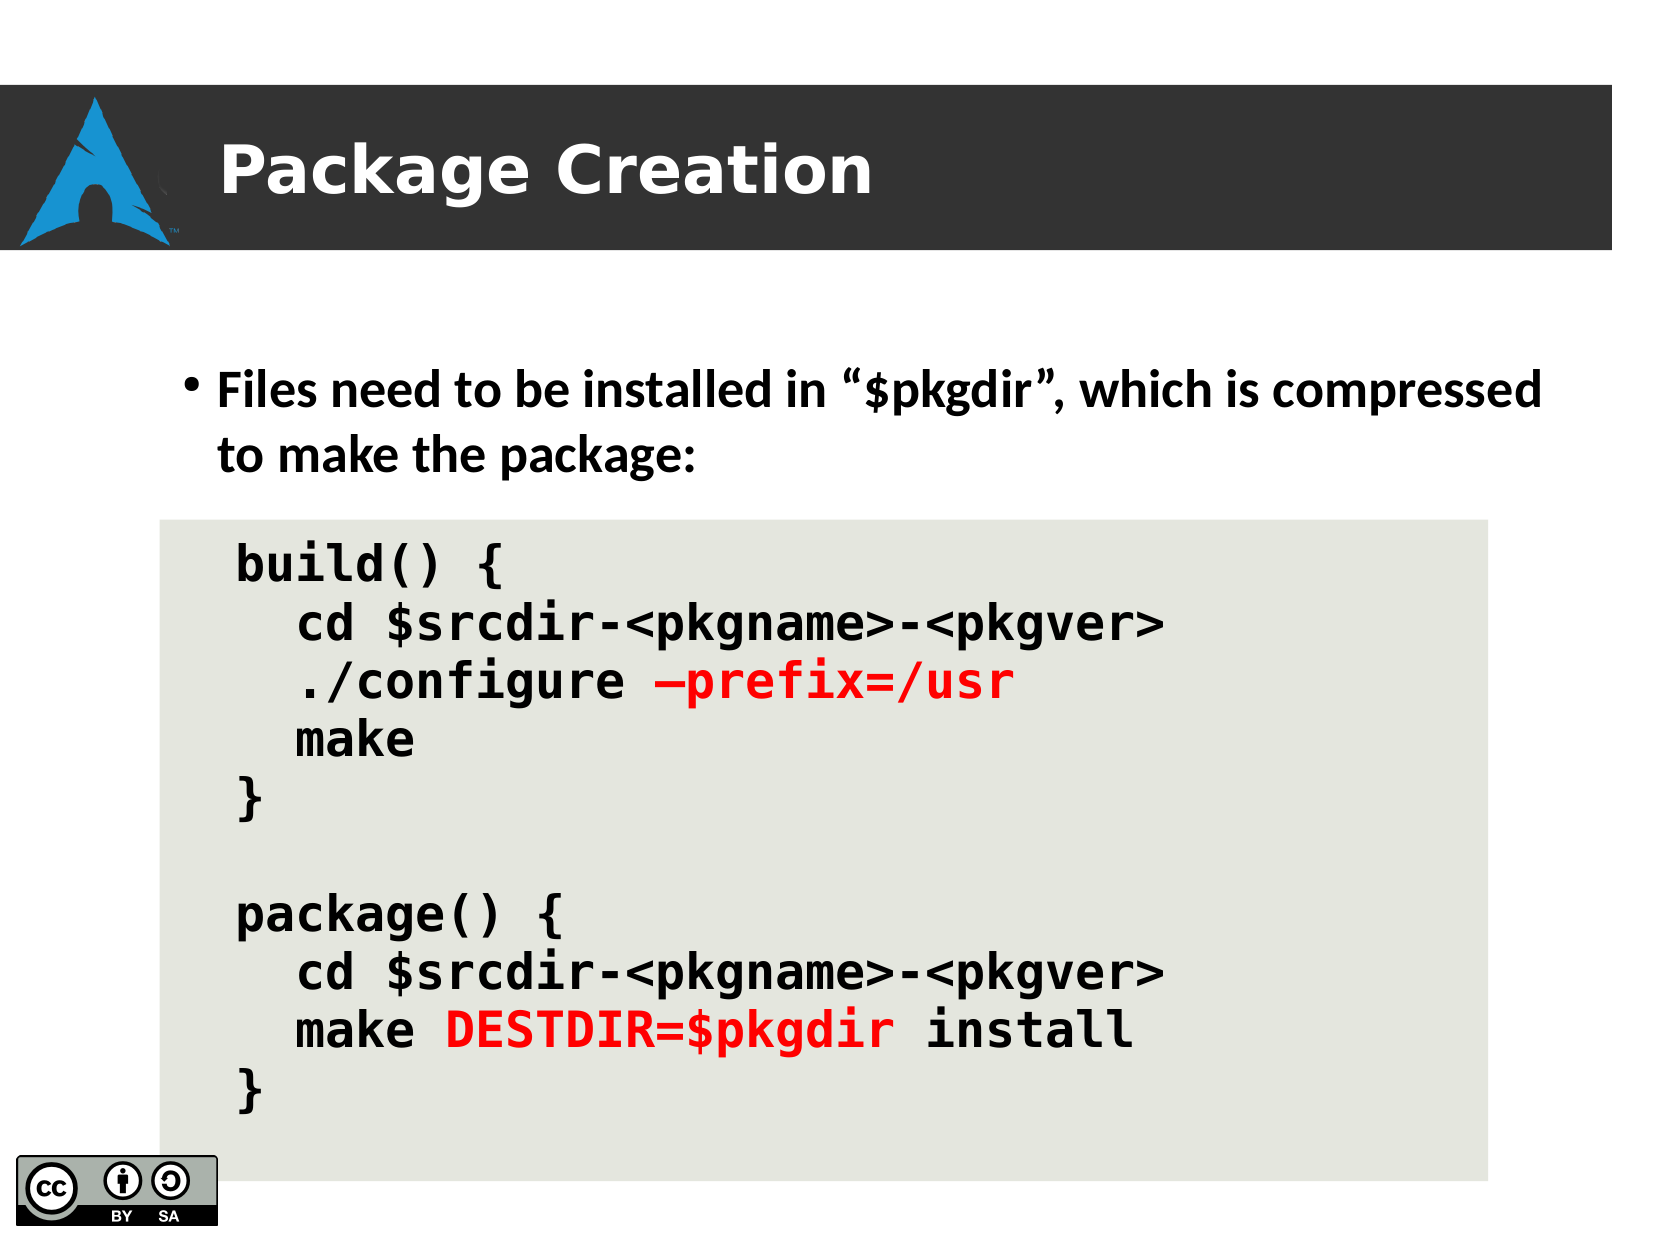

Package Creation
#
Files need to be installed in “$pkgdir”, which is compressed to make the package:
build() {
 cd $srcdir-<pkgname>-<pkgver>
 ./configure –prefix=/usr
 make
}
package() {
 cd $srcdir-<pkgname>-<pkgver>
 make DESTDIR=$pkgdir install
}